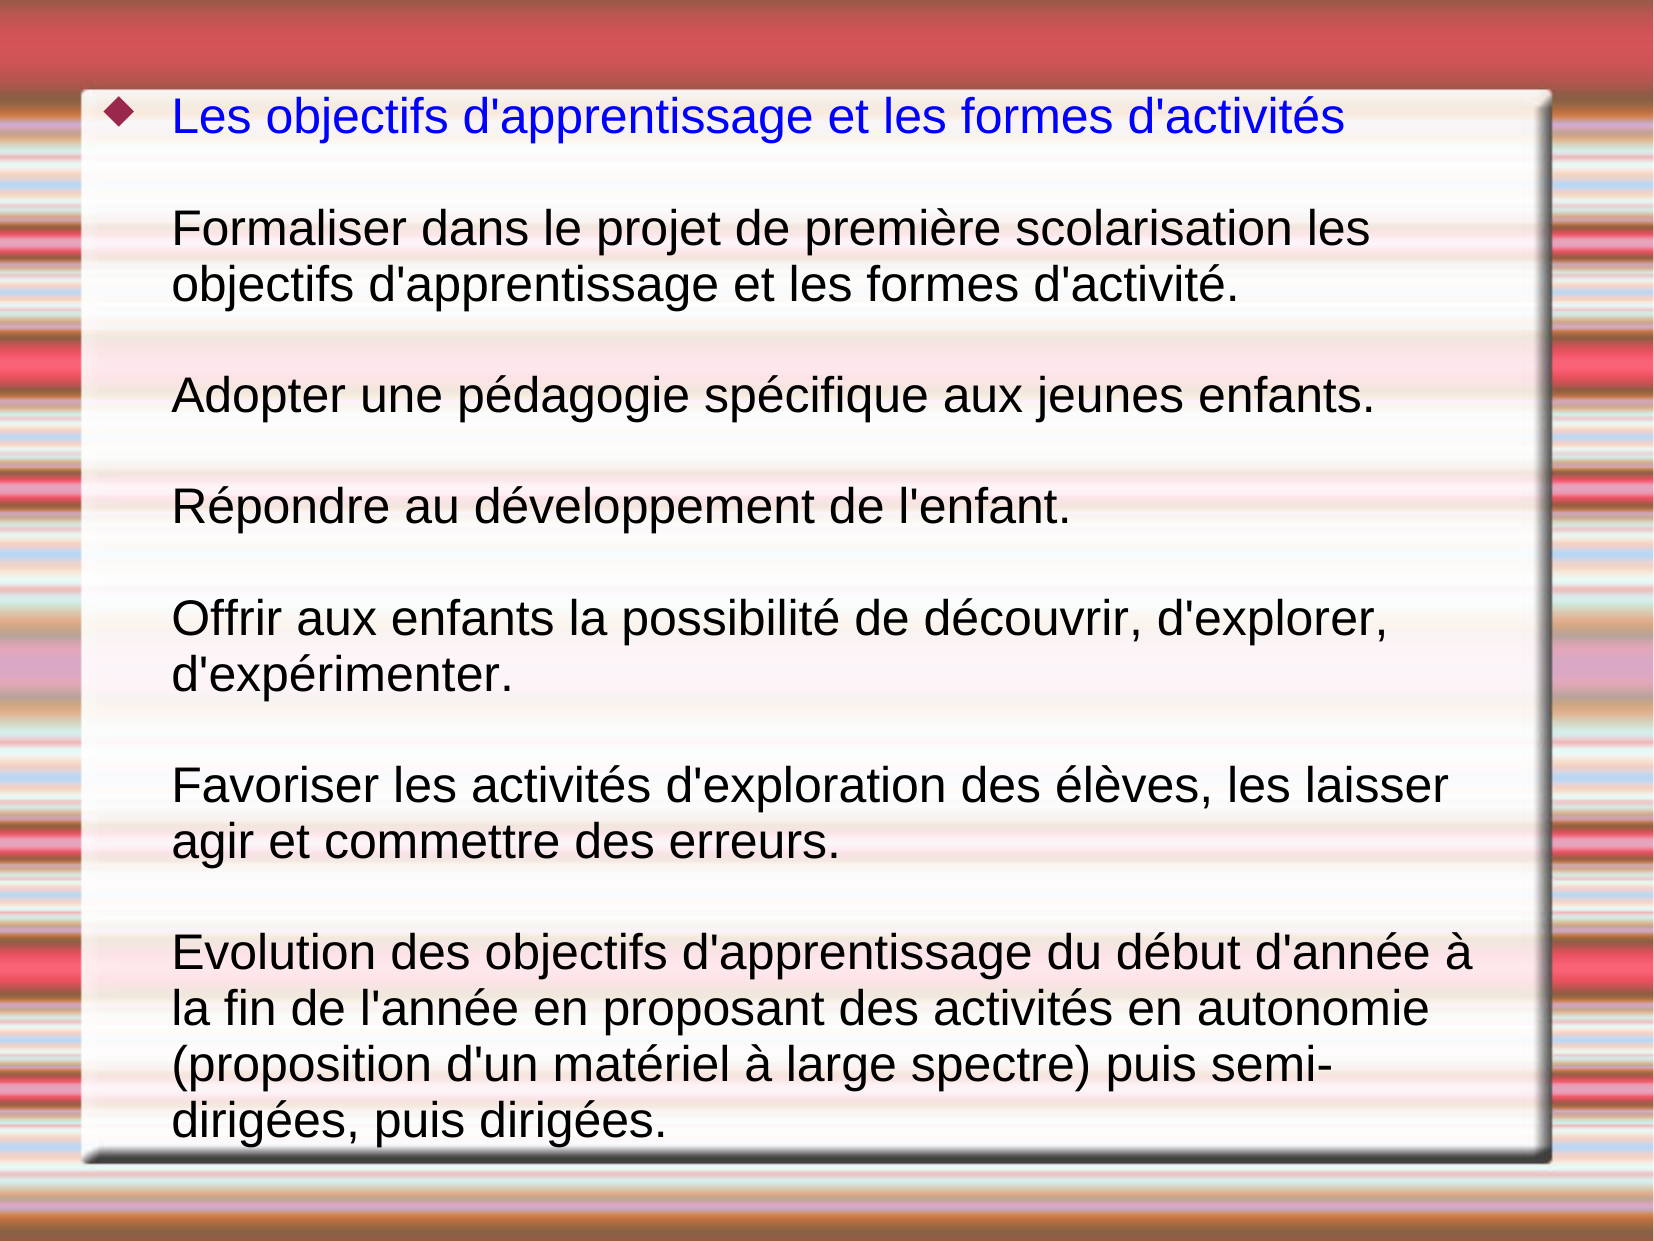

# Les objectifs d'apprentissage et les formes d'activités
Formaliser dans le projet de première scolarisation les
objectifs d'apprentissage et les formes d'activité.
Adopter une pédagogie spécifique aux jeunes enfants.
Répondre au développement de l'enfant.
Offrir aux enfants la possibilité de découvrir, d'explorer, d'expérimenter.
Favoriser les activités d'exploration des élèves, les laisser agir et commettre des erreurs.
Evolution des objectifs d'apprentissage du début d'année à la fin de l'année en proposant des activités en autonomie (proposition d'un matériel à large spectre) puis semi-dirigées, puis dirigées.